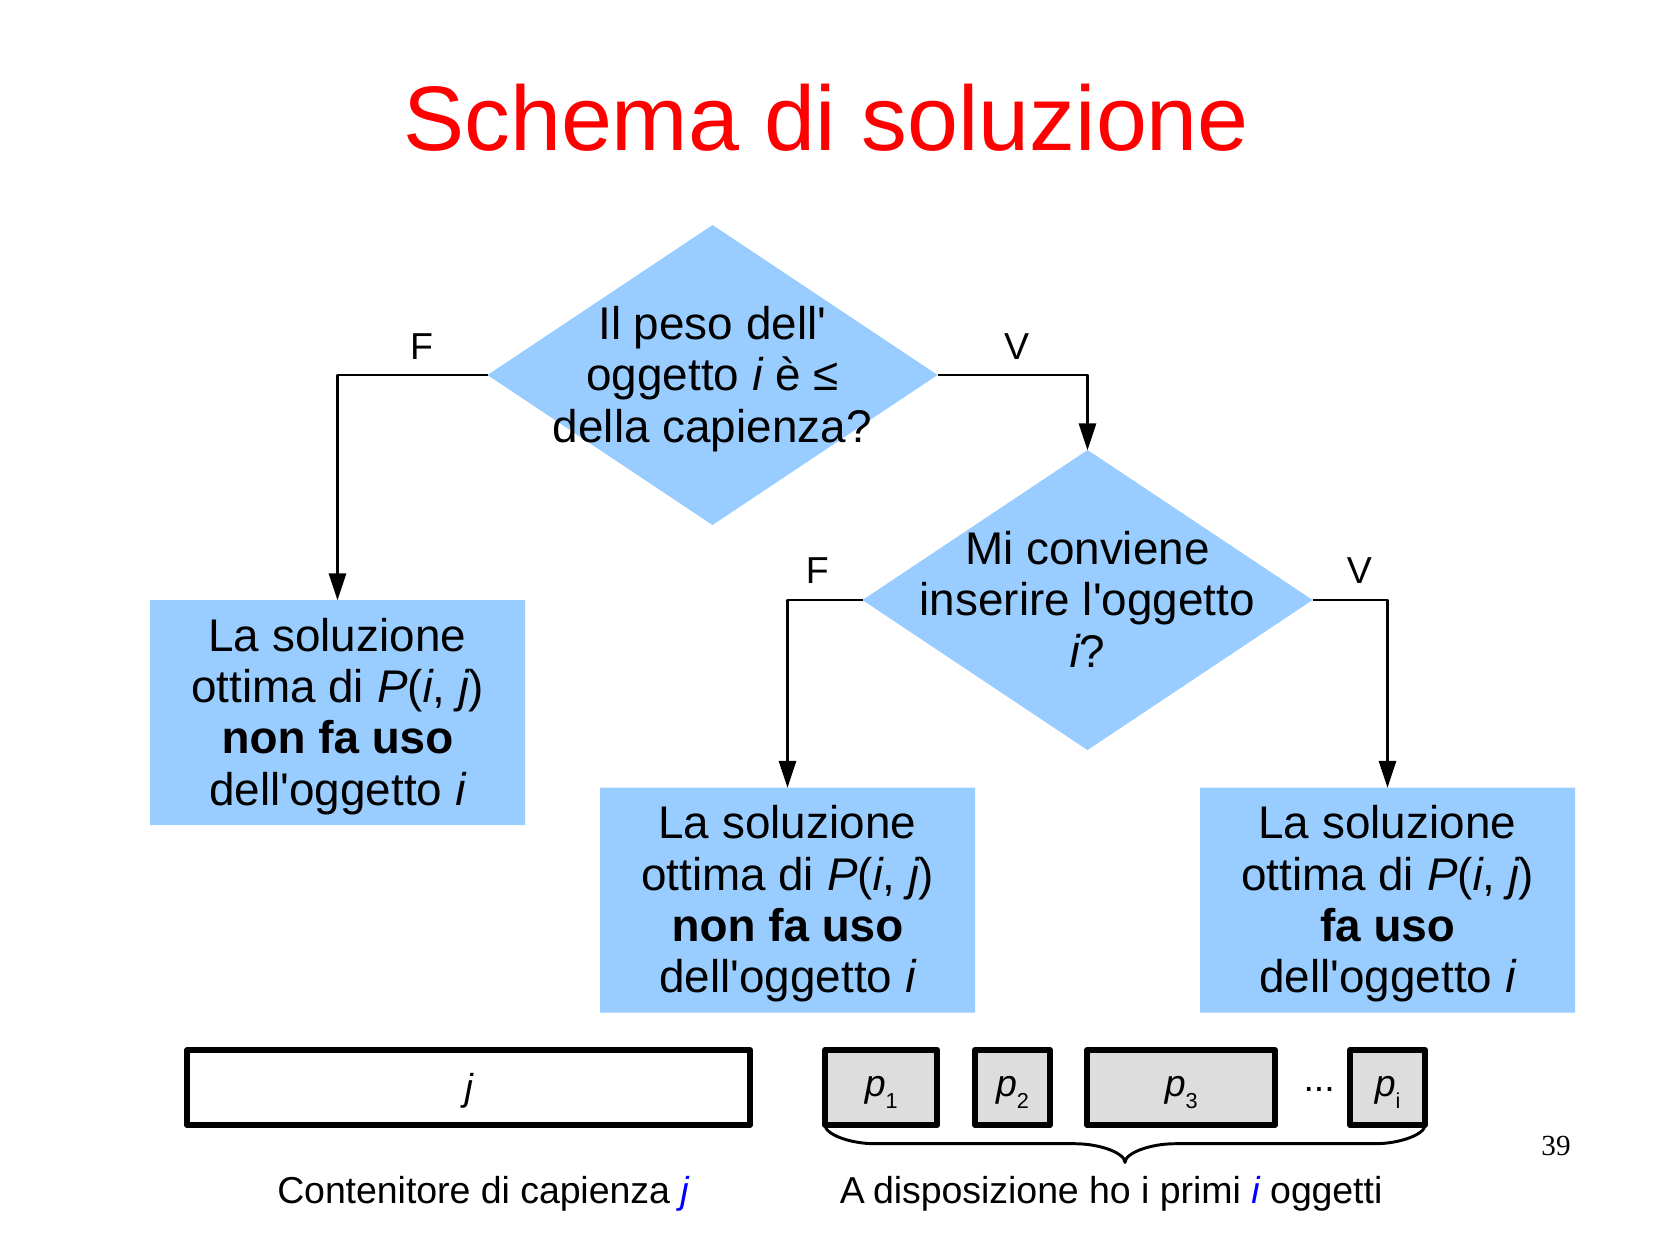

# Schema di soluzione
Il peso dell'
oggetto i è ≤
della capienza?
F
V
Mi conviene
inserire l'oggetto
i?
F
V
La soluzione ottima di P(i, j) non fa uso dell'oggetto i
La soluzione ottima di P(i, j) non fa uso dell'oggetto i
La soluzione ottima di P(i, j) fa uso dell'oggetto i
j
p1
p2
p3
...
pi
39
Contenitore di capienza j
A disposizione ho i primi i oggetti